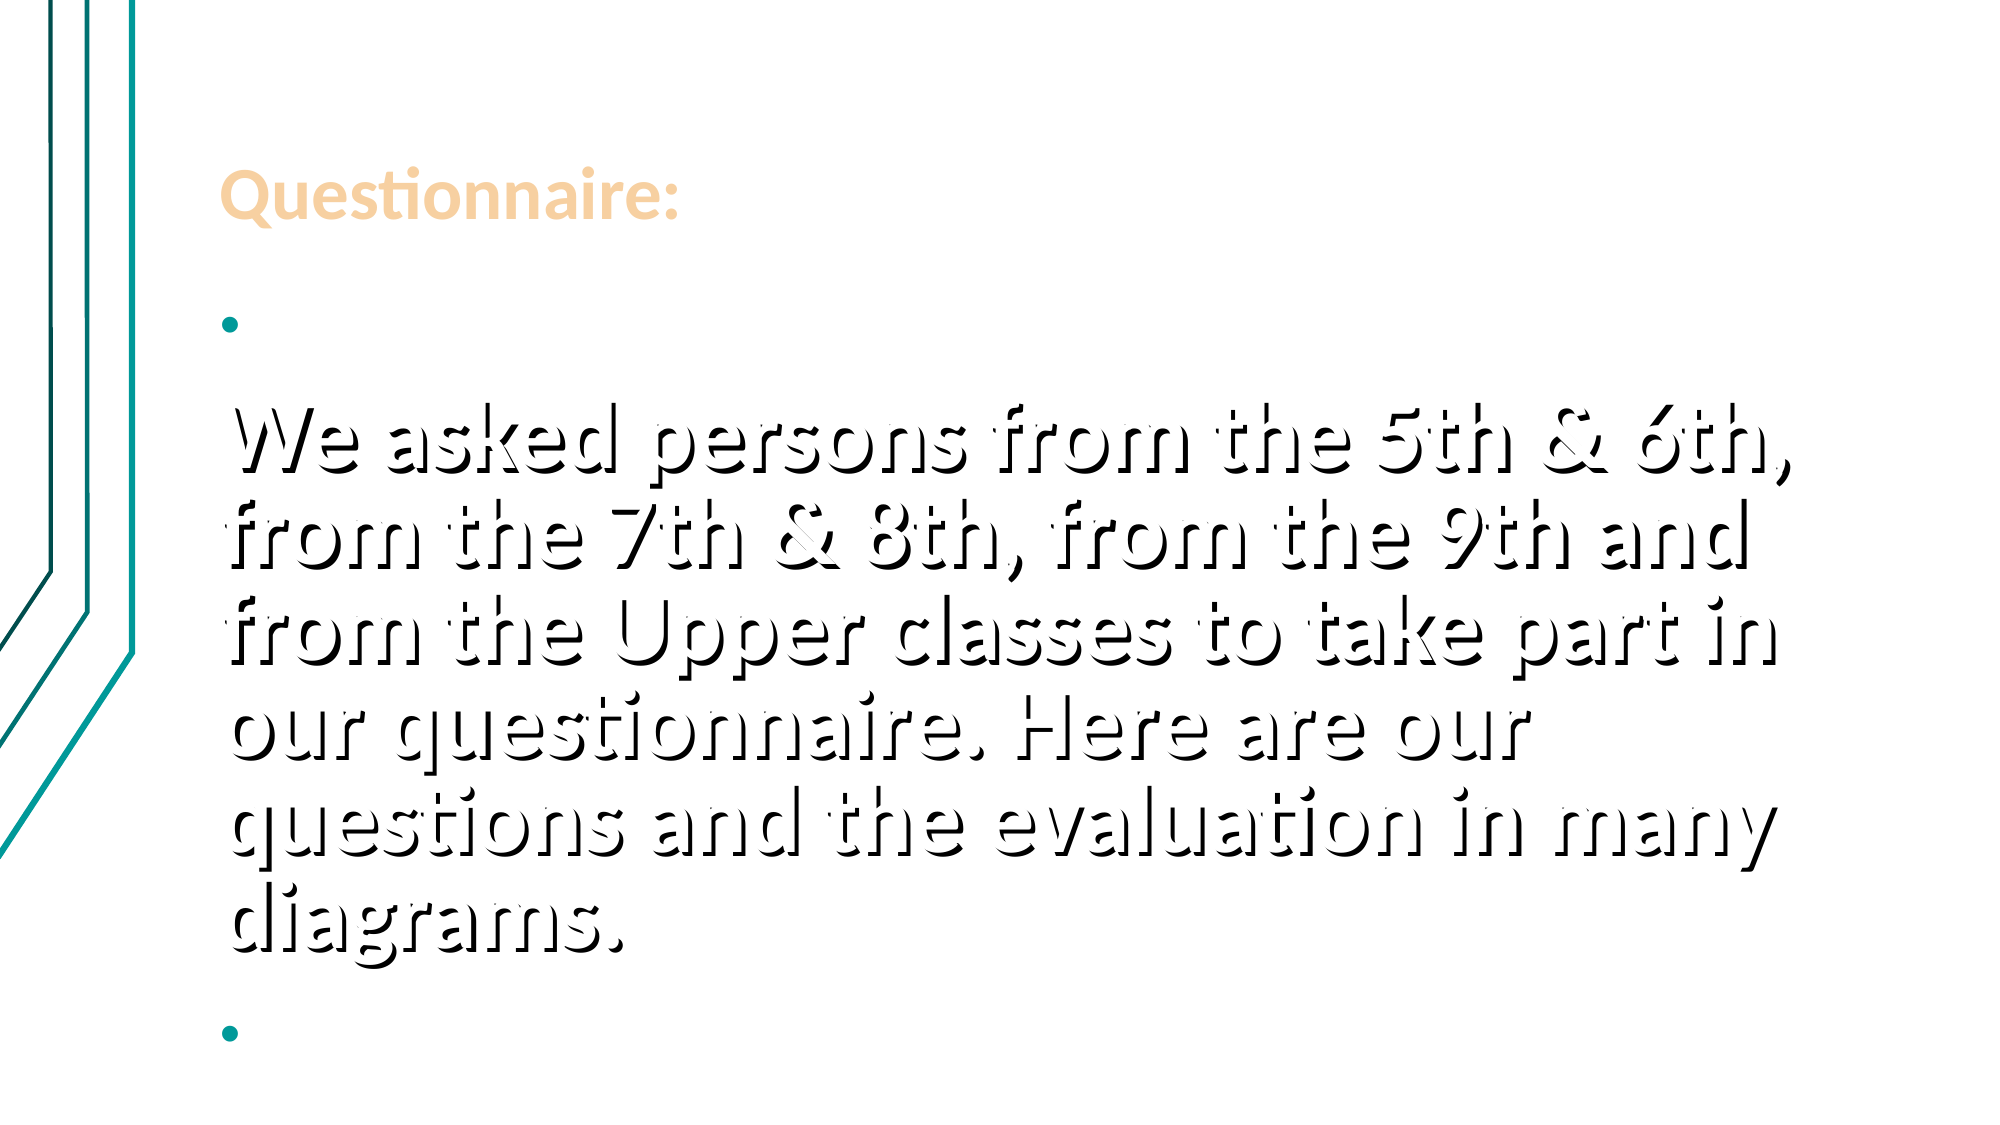

# Questionnaire:
We asked persons from the 5th & 6th, from the 7th & 8th, from the 9th and from the Upper classes to take part in our questionnaire. Here are our questions and the evaluation in many diagrams.